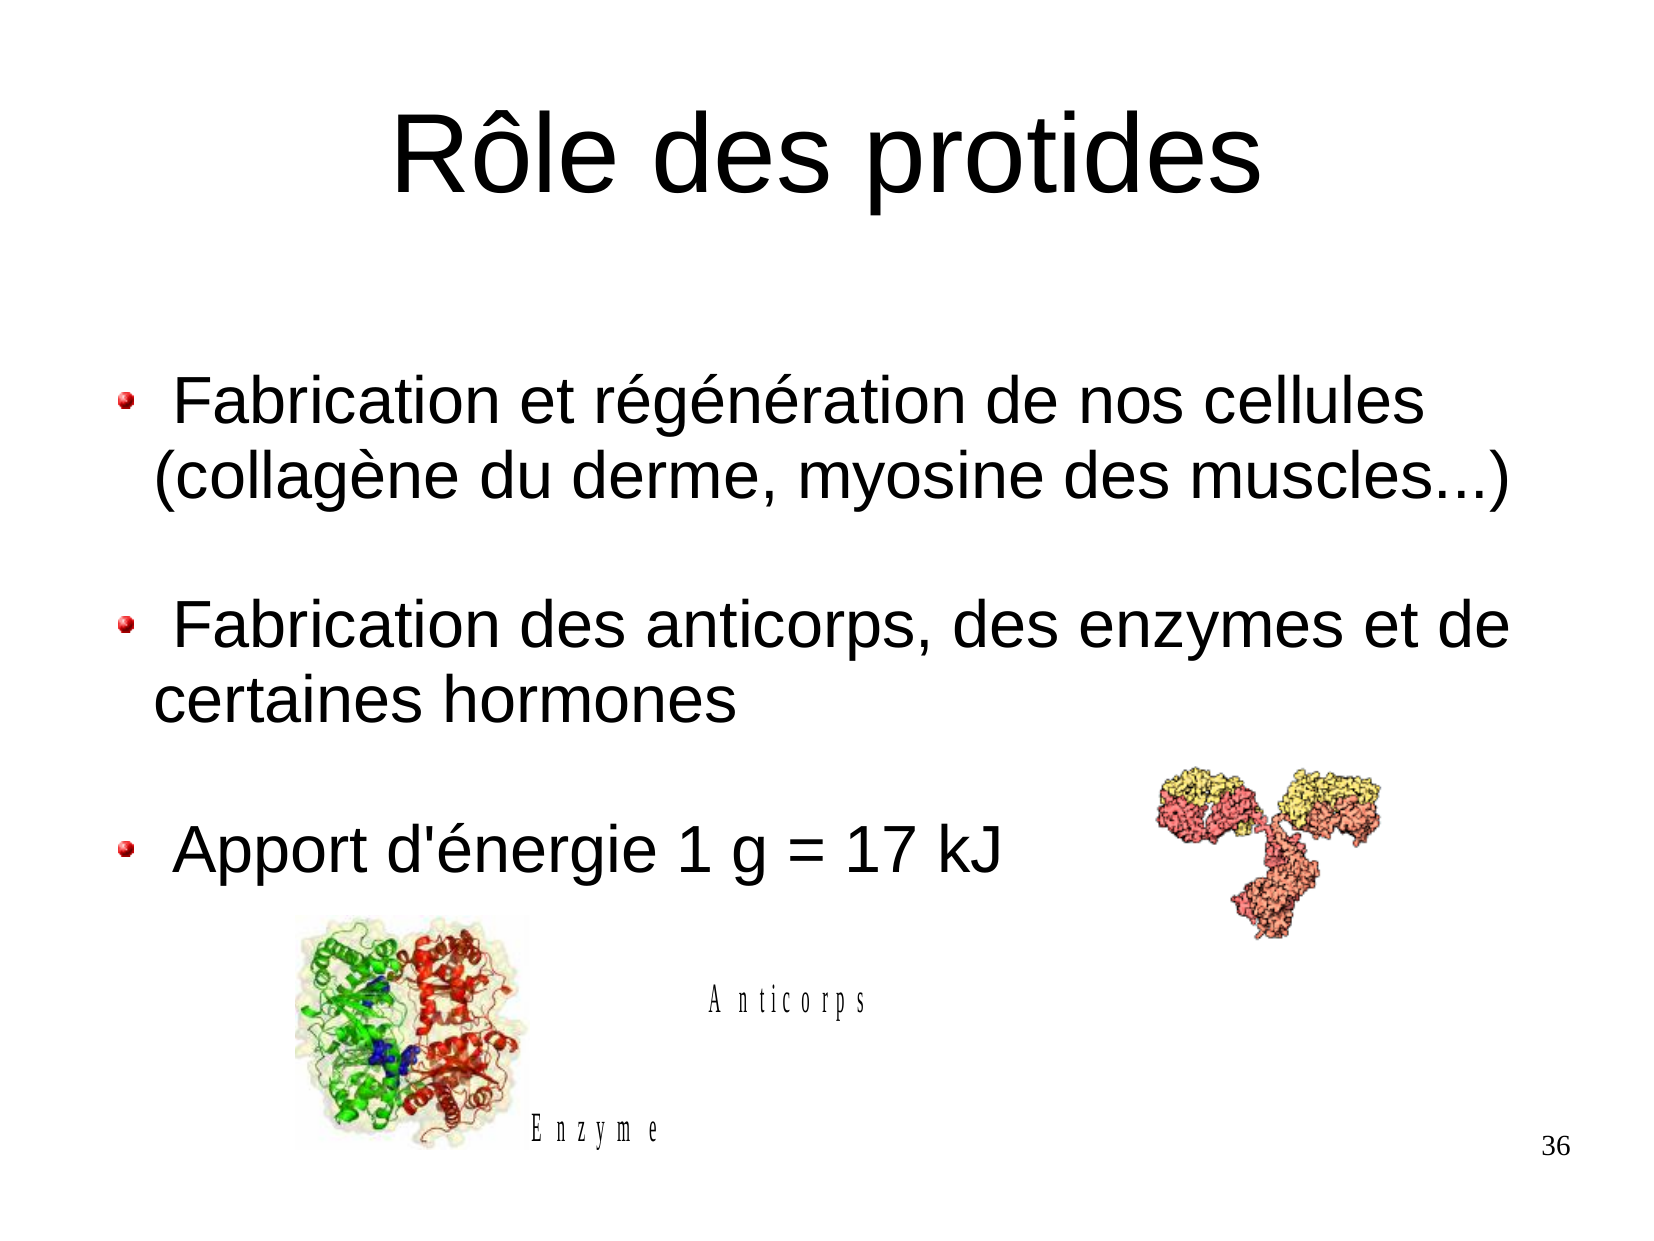

# Rôle des protides
 Fabrication et régénération de nos cellules (collagène du derme, myosine des muscles...)
 Fabrication des anticorps, des enzymes et de certaines hormones
 Apport d'énergie 1 g = 17 kJ
36